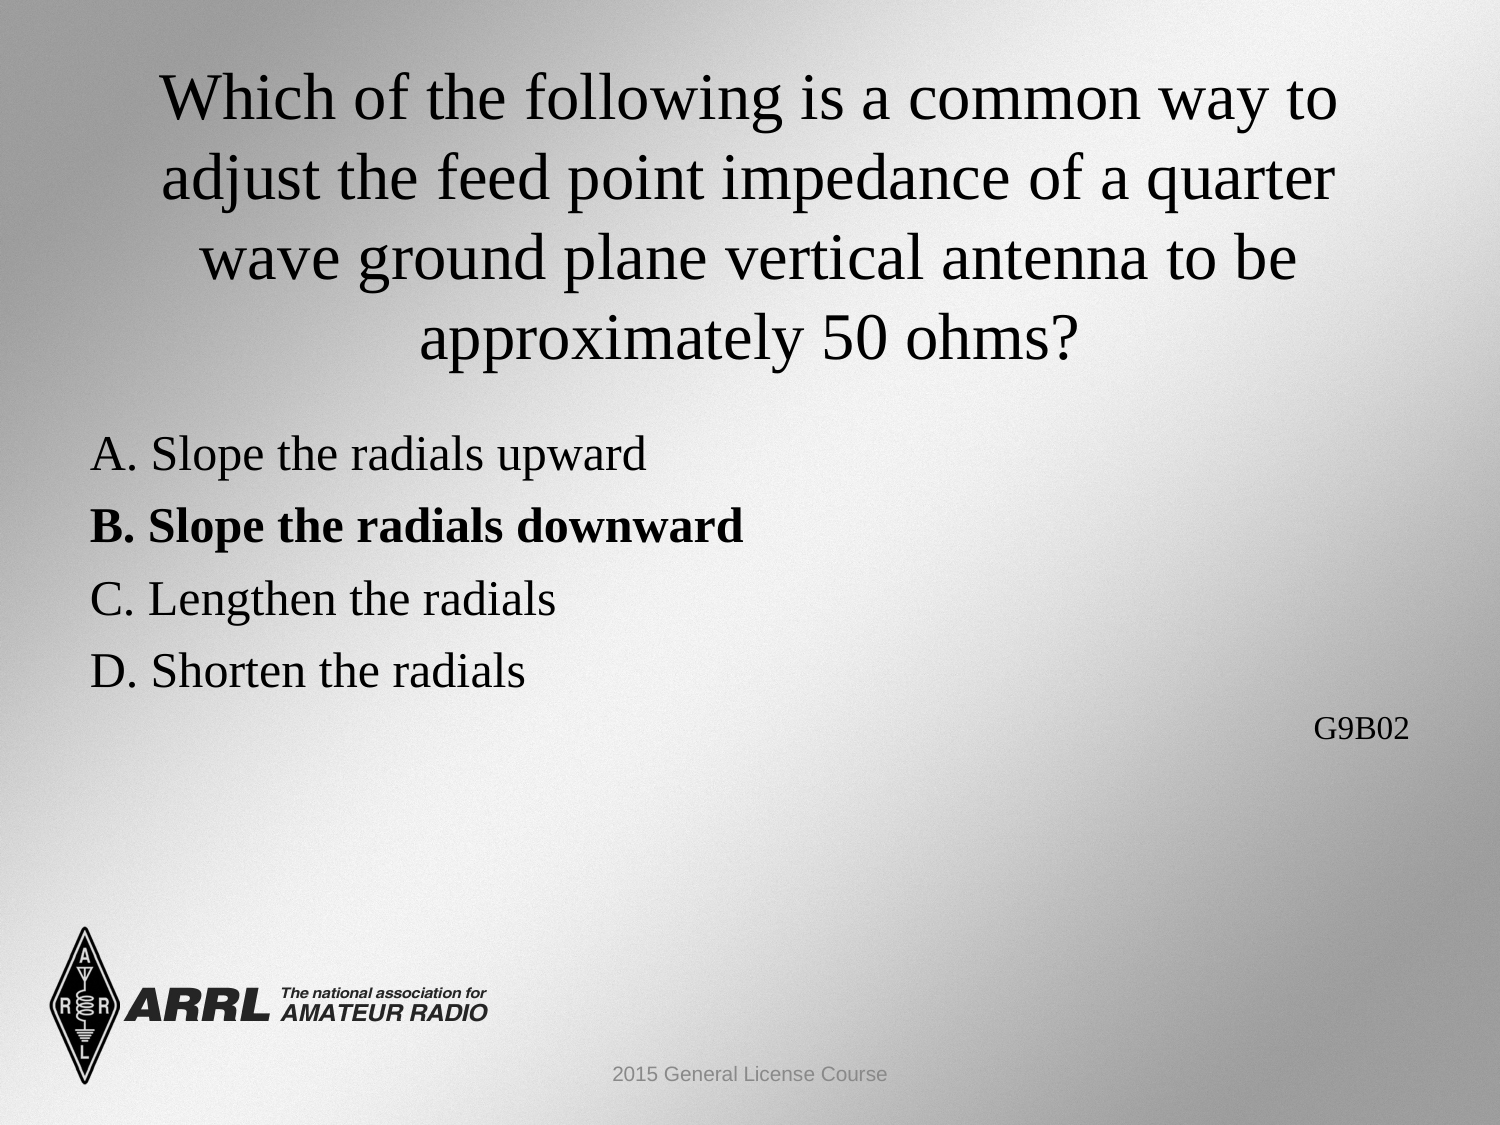

# Which of the following is a common way to adjust the feed point impedance of a quarter wave ground plane vertical antenna to be approximately 50 ohms?
A. Slope the radials upward
B. Slope the radials downward
C. Lengthen the radials
D. Shorten the radials
 G9B02
2015 General License Course